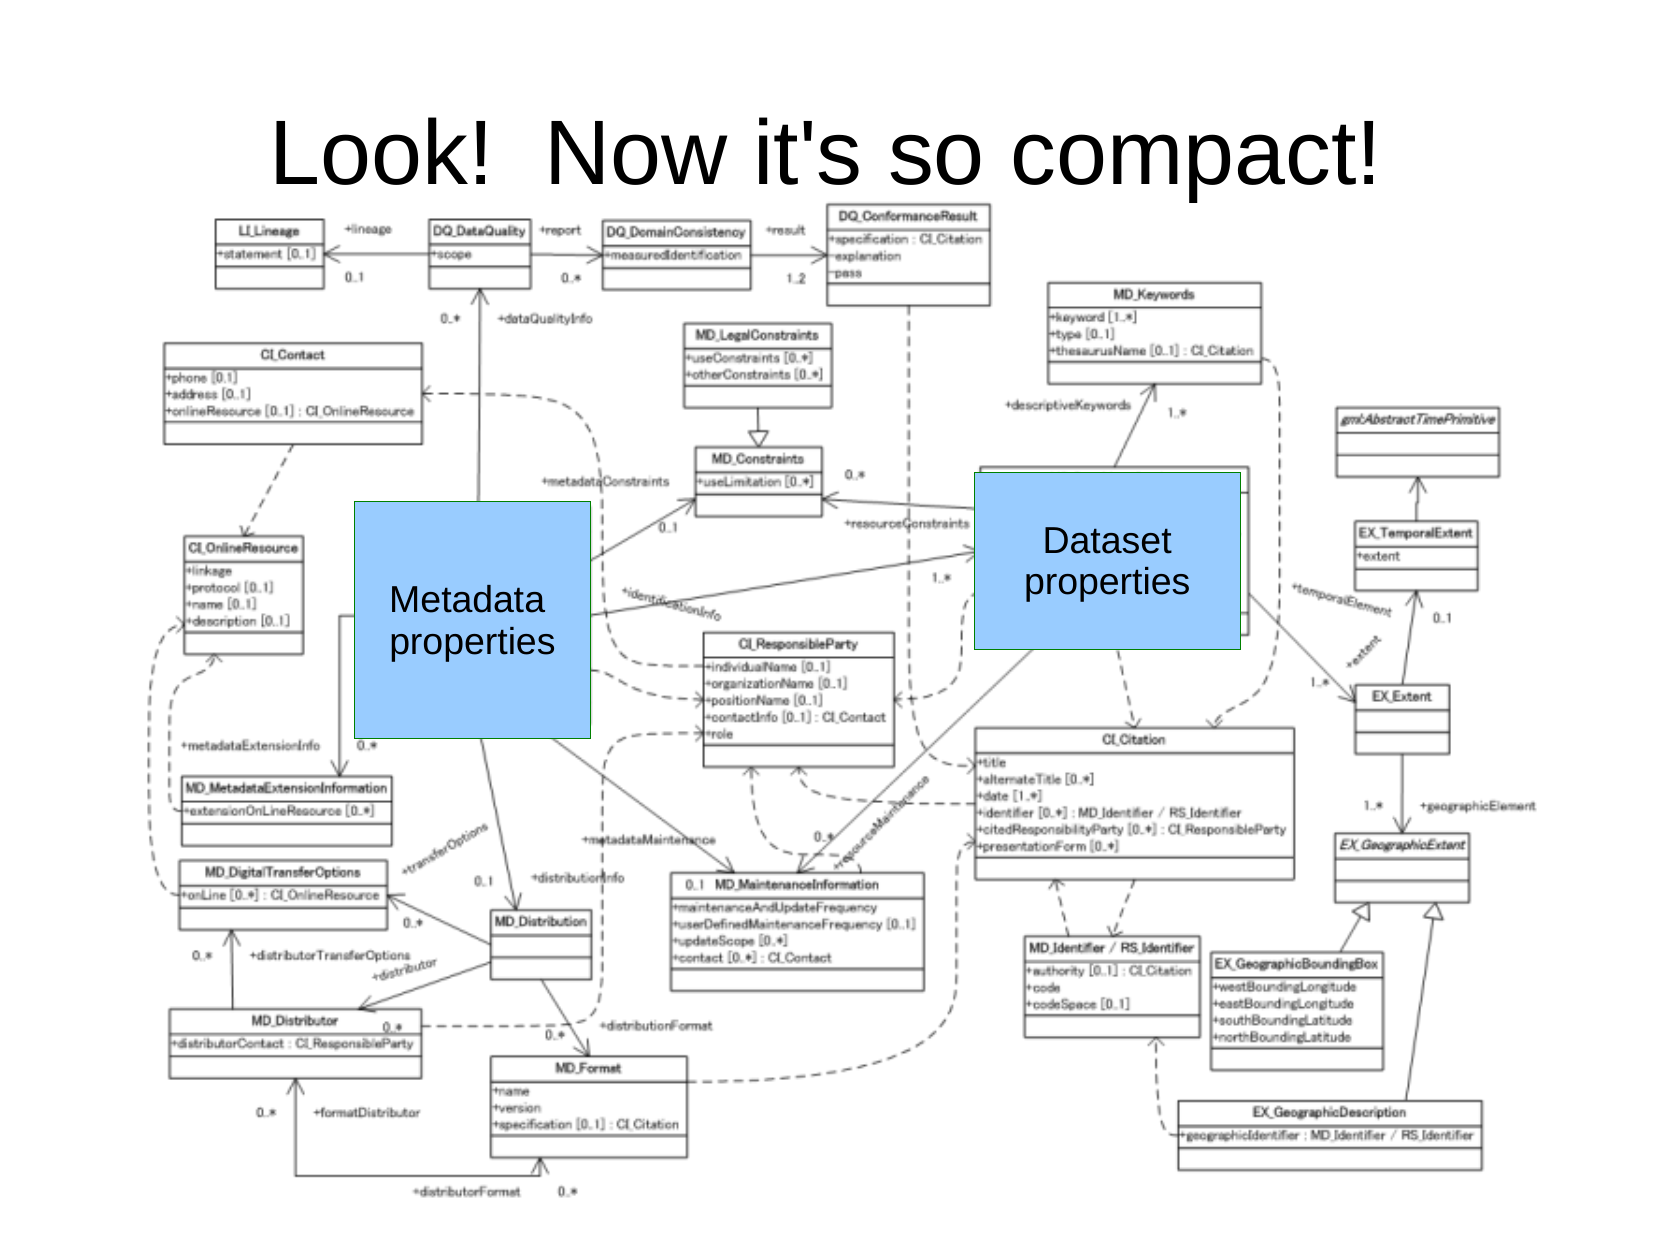

# Look! Now it's so compact!
Dataset
properties
Metadata
properties